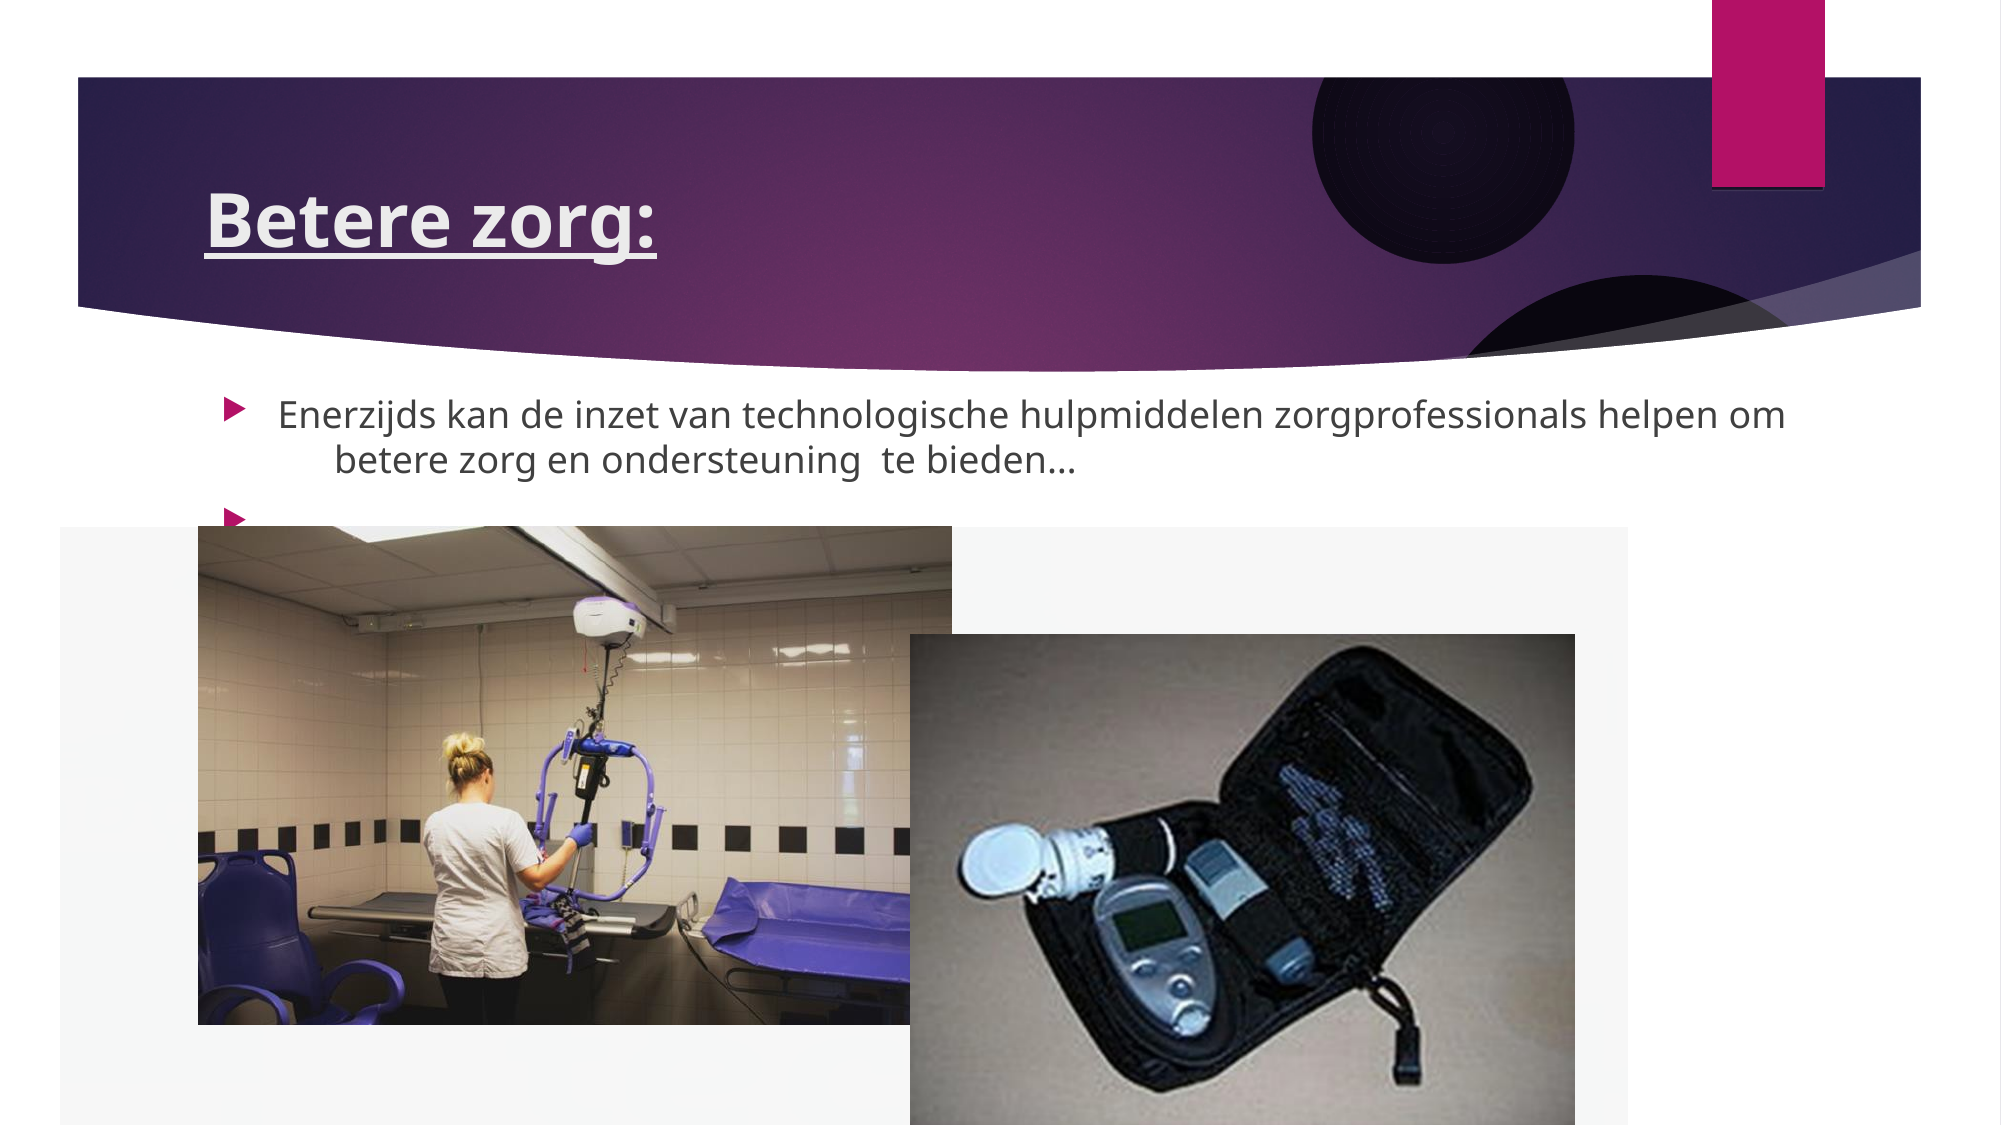

# Betere zorg:
Enerzijds kan de inzet van technologische hulpmiddelen zorgprofessionals helpen om betere zorg en ondersteuning te bieden…